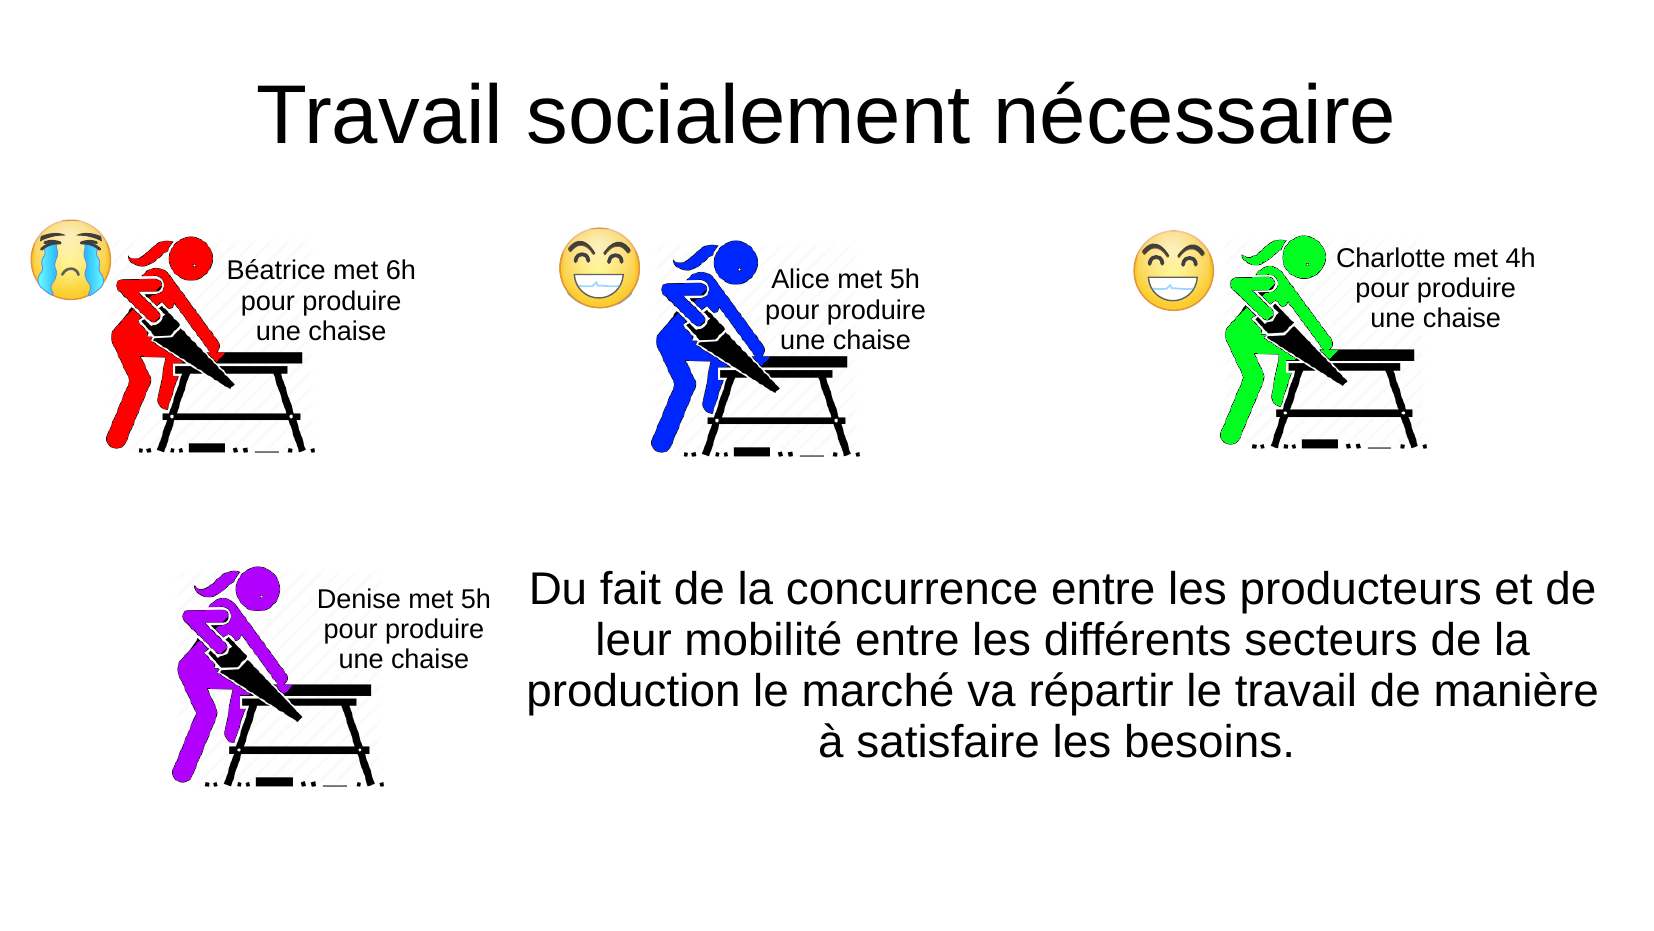

# Travail socialement nécessaire
Charlotte met 4h pour produire une chaise
Béatrice met 6h pour produire une chaise
Alice met 5h pour produire une chaise
Du fait de la concurrence entre les producteurs et de leur mobilité entre les différents secteurs de la production le marché va répartir le travail de manière à satisfaire les besoins.
Denise met 5h pour produire une chaise